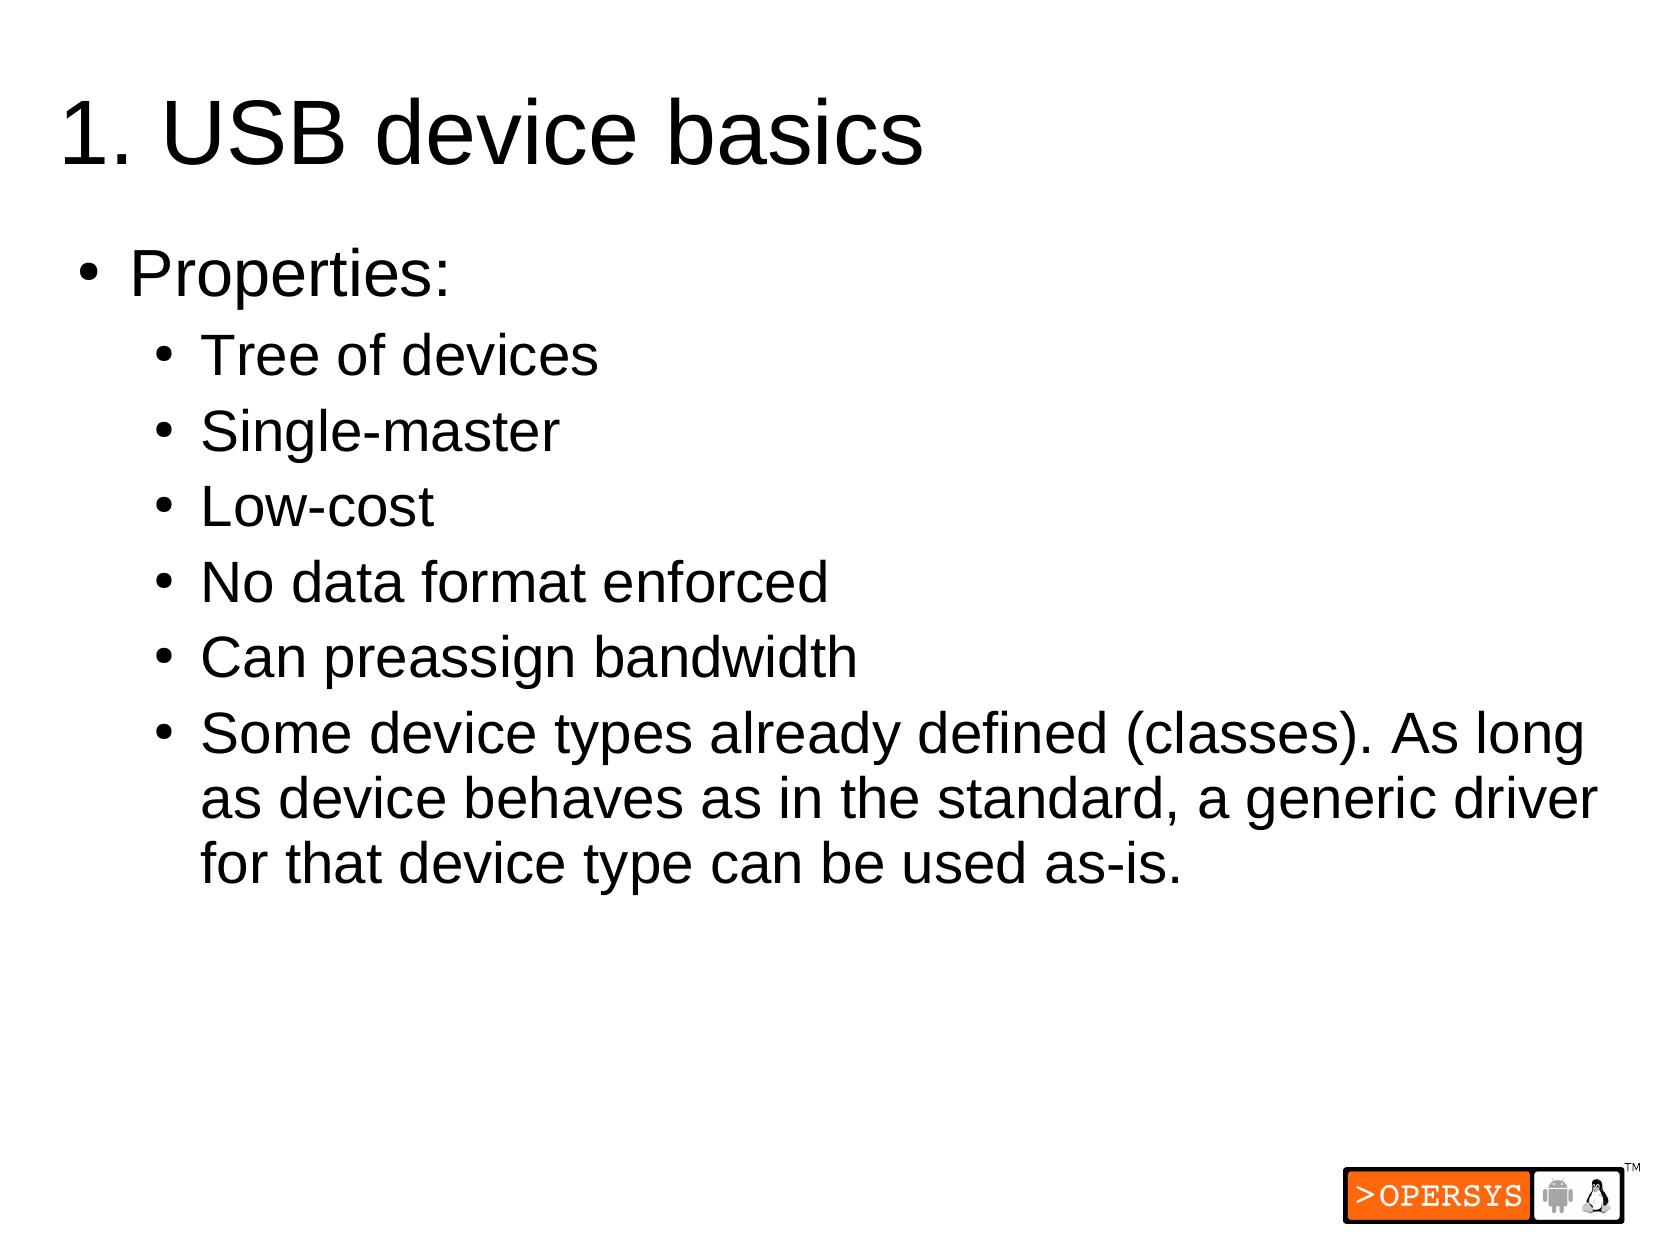

# 1. USB device basics
Properties:
Tree of devices
Single-master
Low-cost
No data format enforced
Can preassign bandwidth
Some device types already defined (classes). As long as device behaves as in the standard, a generic driver for that device type can be used as-is.